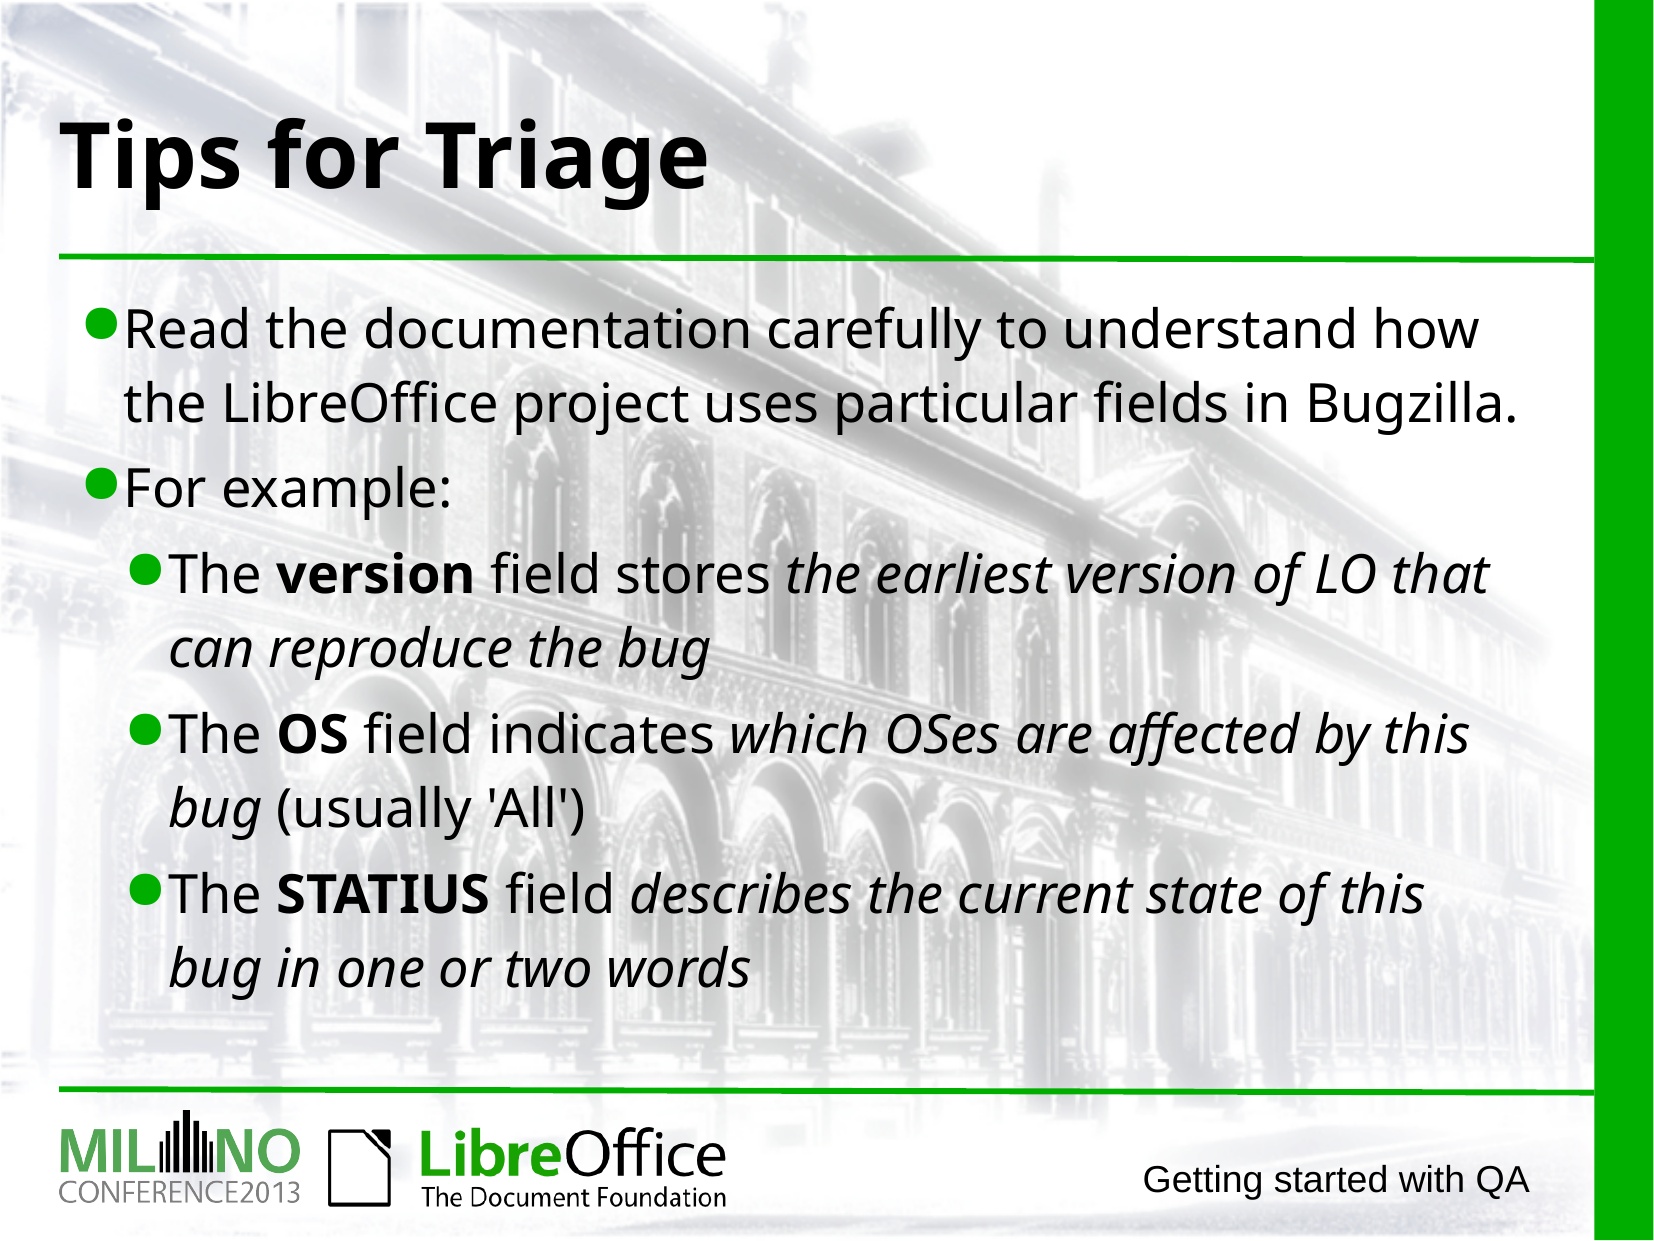

# Tips for Triage
Read the documentation carefully to understand how the LibreOffice project uses particular fields in Bugzilla.
For example:
The version field stores the earliest version of LO that can reproduce the bug
The OS field indicates which OSes are affected by this bug (usually 'All')
The STATIUS field describes the current state of this bug in one or two words